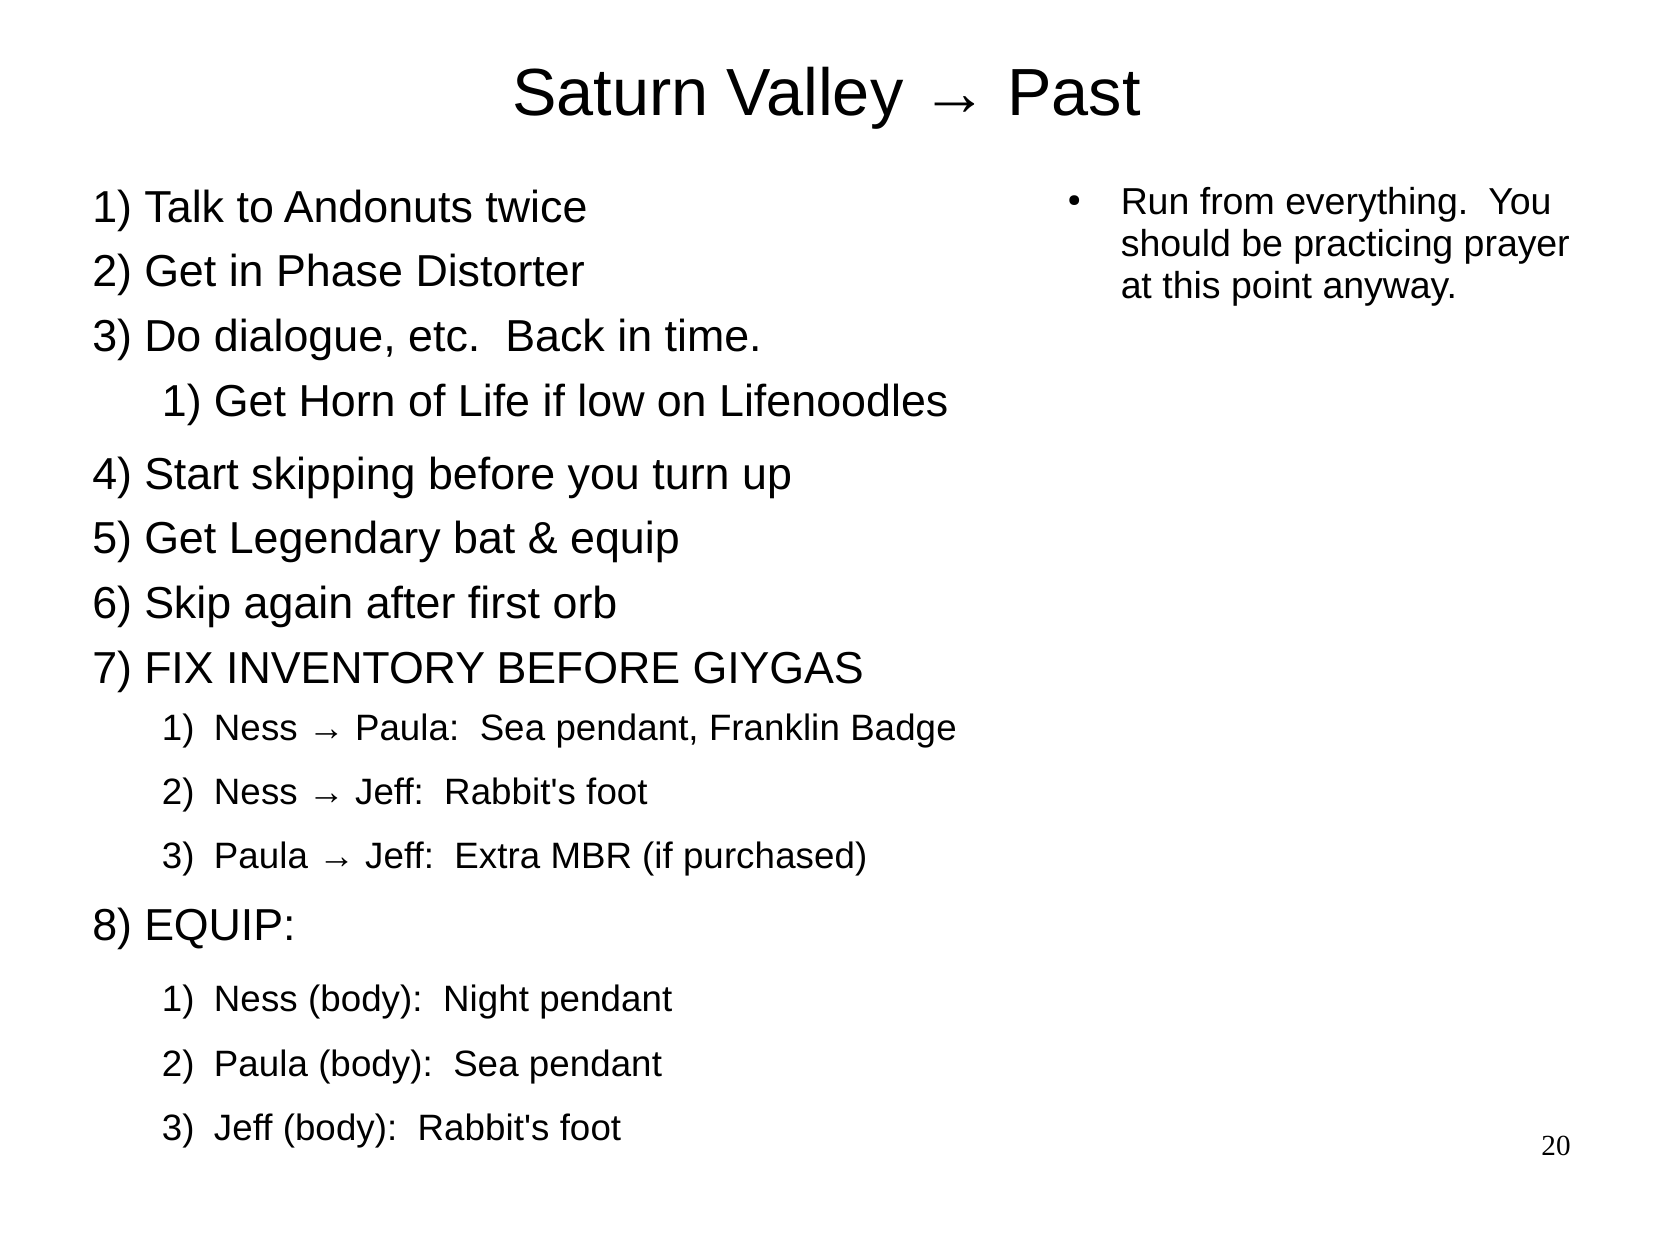

# Saturn Valley → Past
Run from everything. You should be practicing prayer at this point anyway.
Talk to Andonuts twice
Get in Phase Distorter
Do dialogue, etc. Back in time.
Get Horn of Life if low on Lifenoodles
Start skipping before you turn up
Get Legendary bat & equip
Skip again after first orb
FIX INVENTORY BEFORE GIYGAS
Ness → Paula: Sea pendant, Franklin Badge
Ness → Jeff: Rabbit's foot
Paula → Jeff: Extra MBR (if purchased)
EQUIP:
Ness (body): Night pendant
Paula (body): Sea pendant
Jeff (body): Rabbit's foot
20